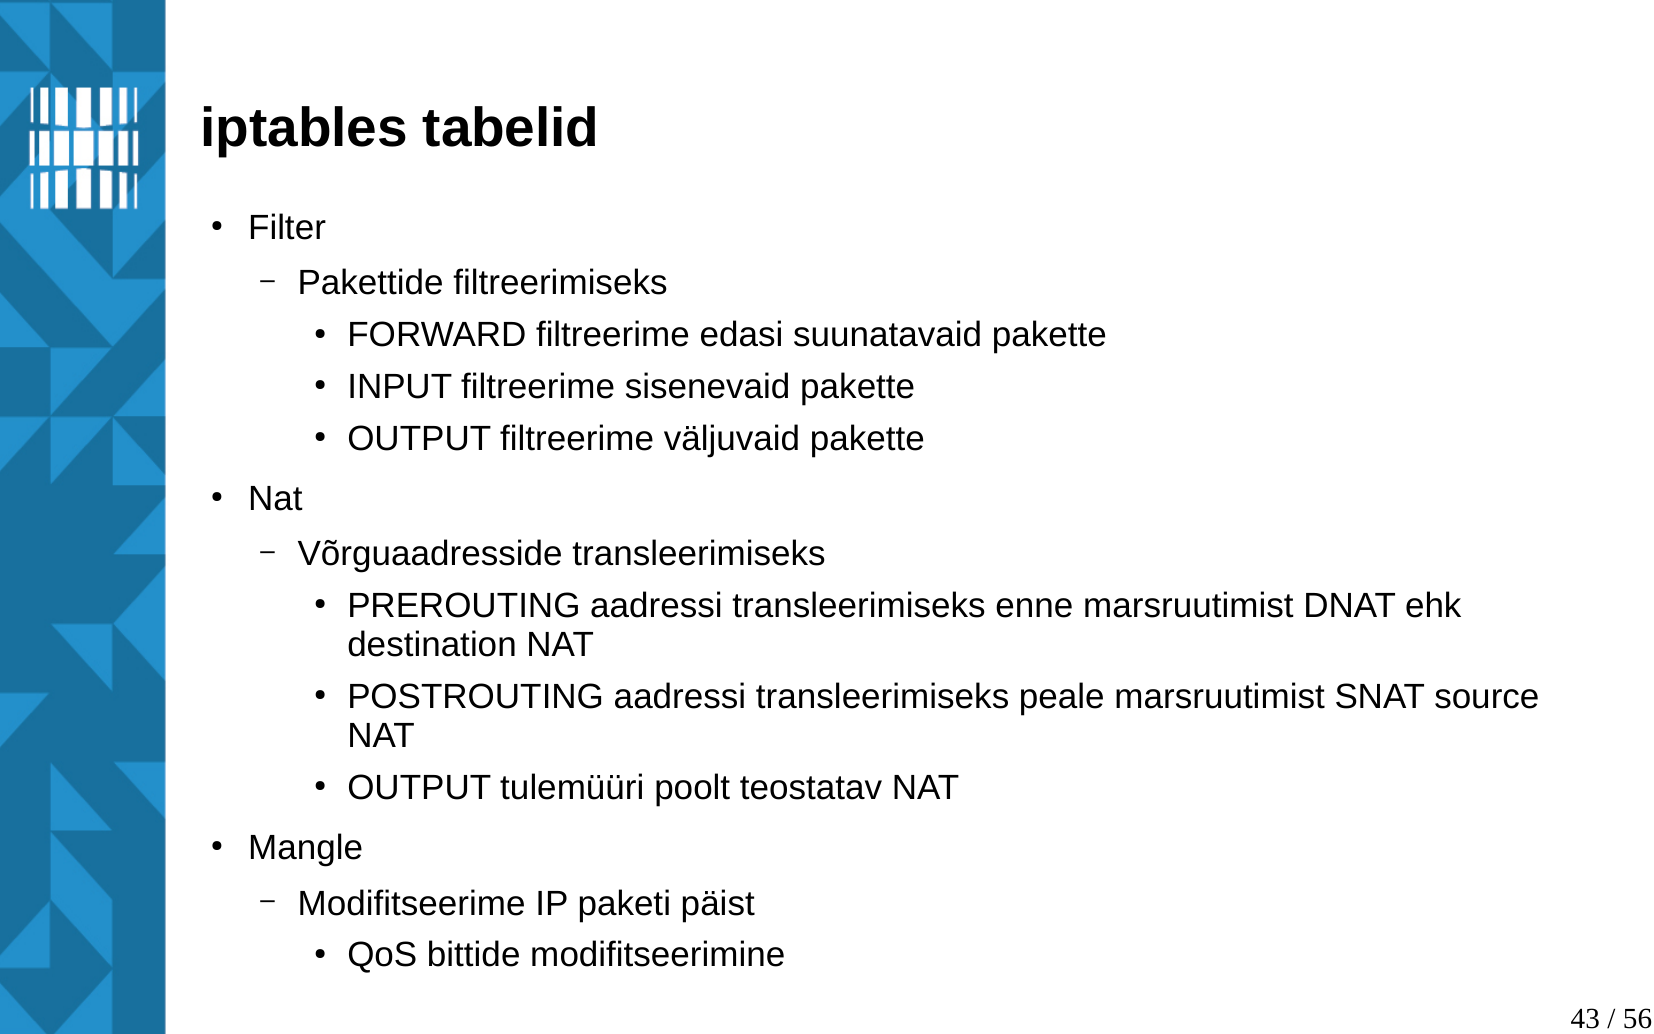

# iptables tabelid
Filter
Pakettide filtreerimiseks
FORWARD filtreerime edasi suunatavaid pakette
INPUT filtreerime sisenevaid pakette
OUTPUT filtreerime väljuvaid pakette
Nat
Võrguaadresside transleerimiseks
PREROUTING aadressi transleerimiseks enne marsruutimist DNAT ehk destination NAT
POSTROUTING aadressi transleerimiseks peale marsruutimist SNAT source NAT
OUTPUT tulemüüri poolt teostatav NAT
Mangle
Modifitseerime IP paketi päist
QoS bittide modifitseerimine
43